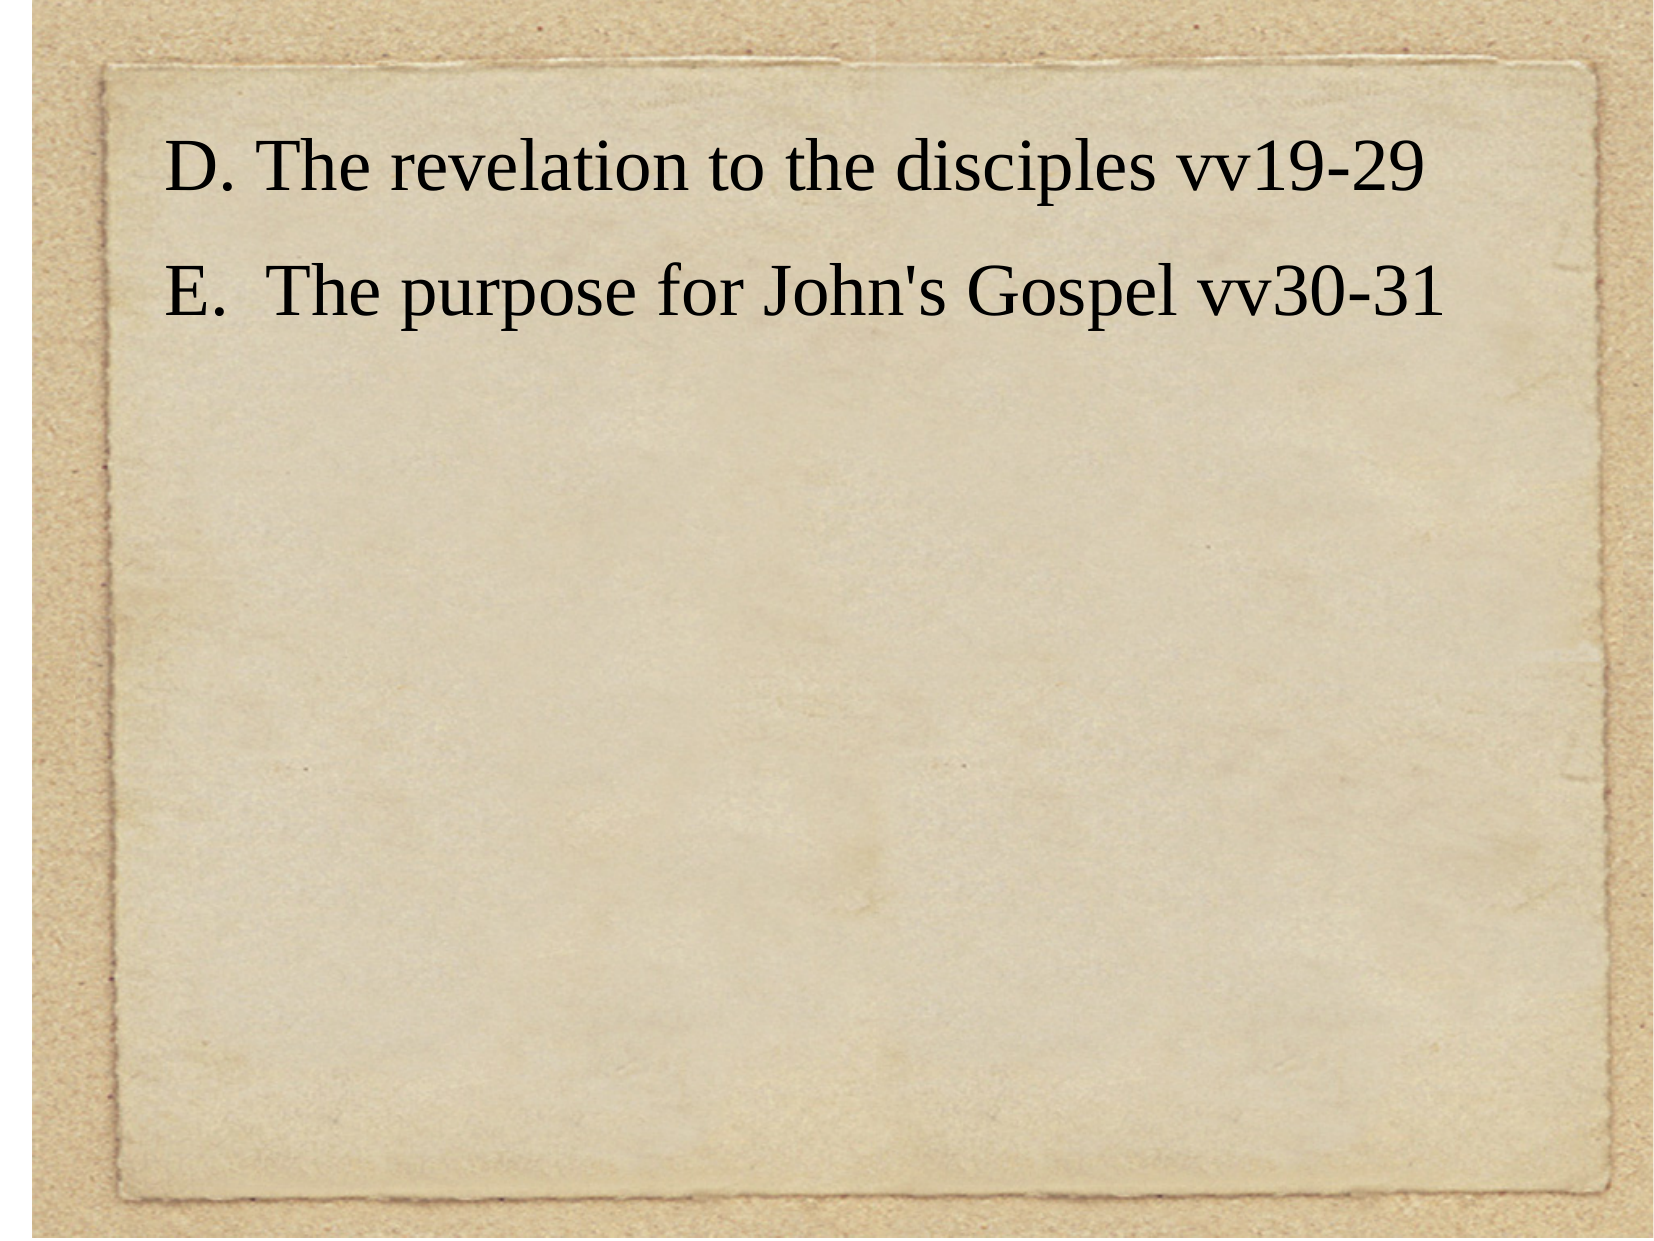

D. The revelation to the disciples vv19-29
	E. The purpose for John's Gospel vv30-31